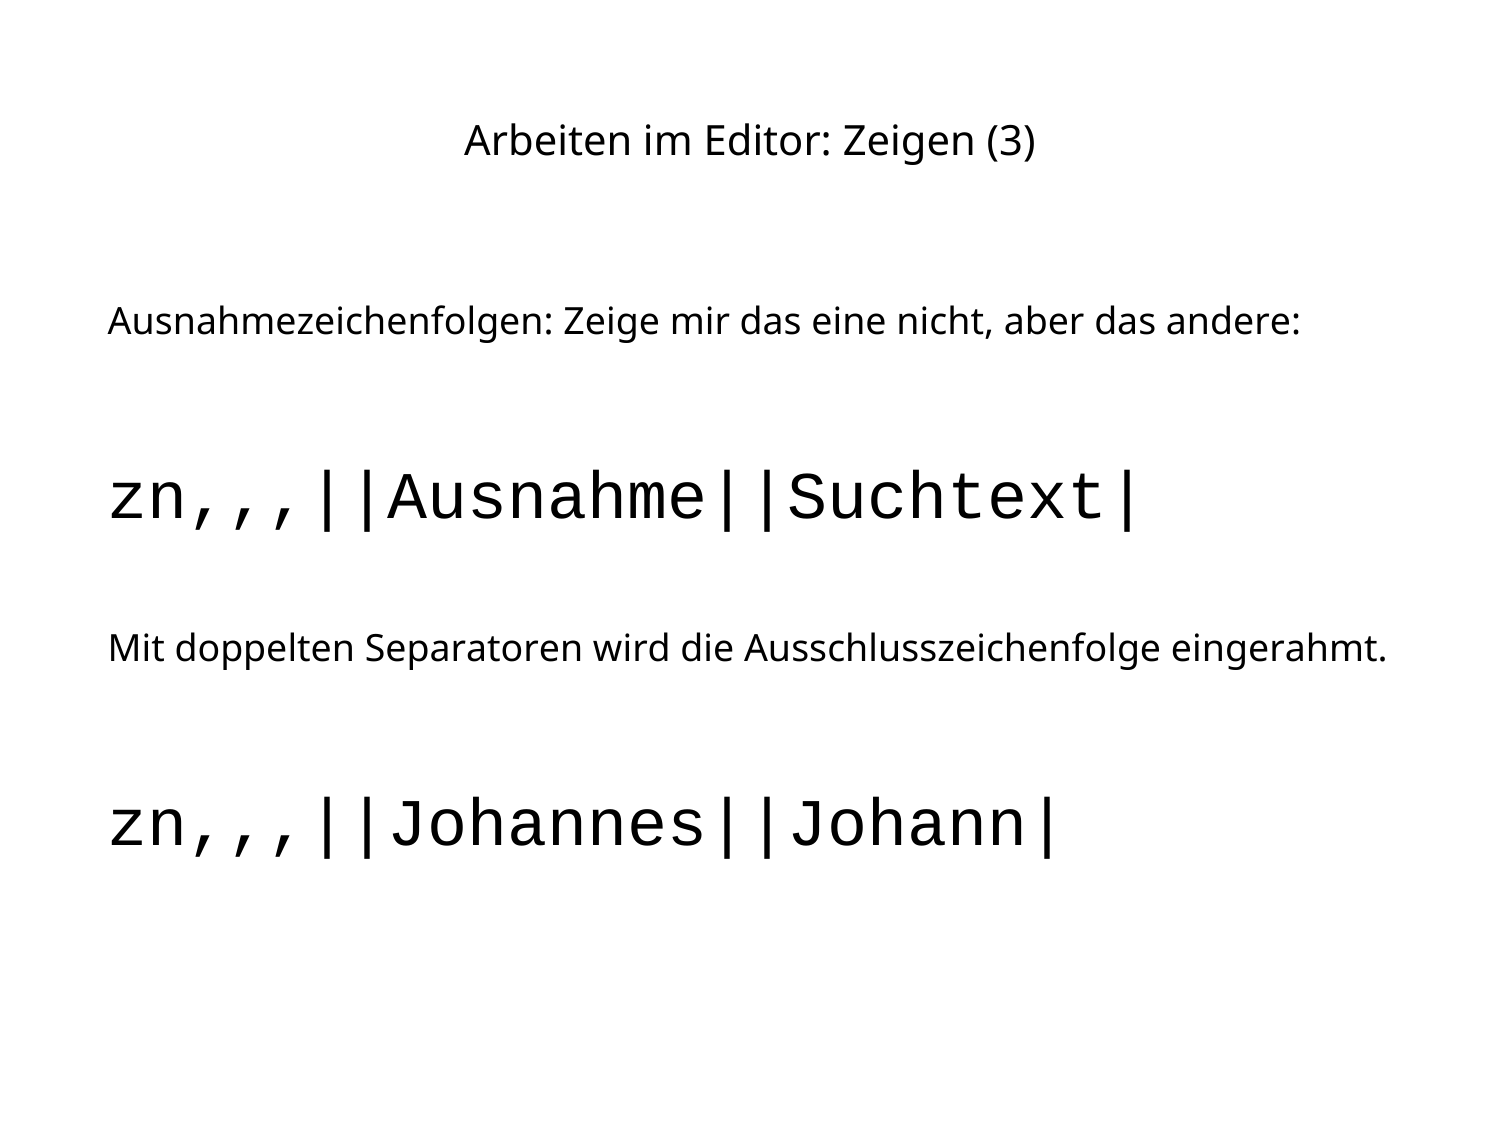

Arbeiten im Editor: Zeigen (3)
Ausnahmezeichenfolgen: Zeige mir das eine nicht, aber das andere:
zn,,,||Ausnahme||Suchtext|
Mit doppelten Separatoren wird die Ausschlusszeichenfolge eingerahmt.
zn,,,||Johannes||Johann|